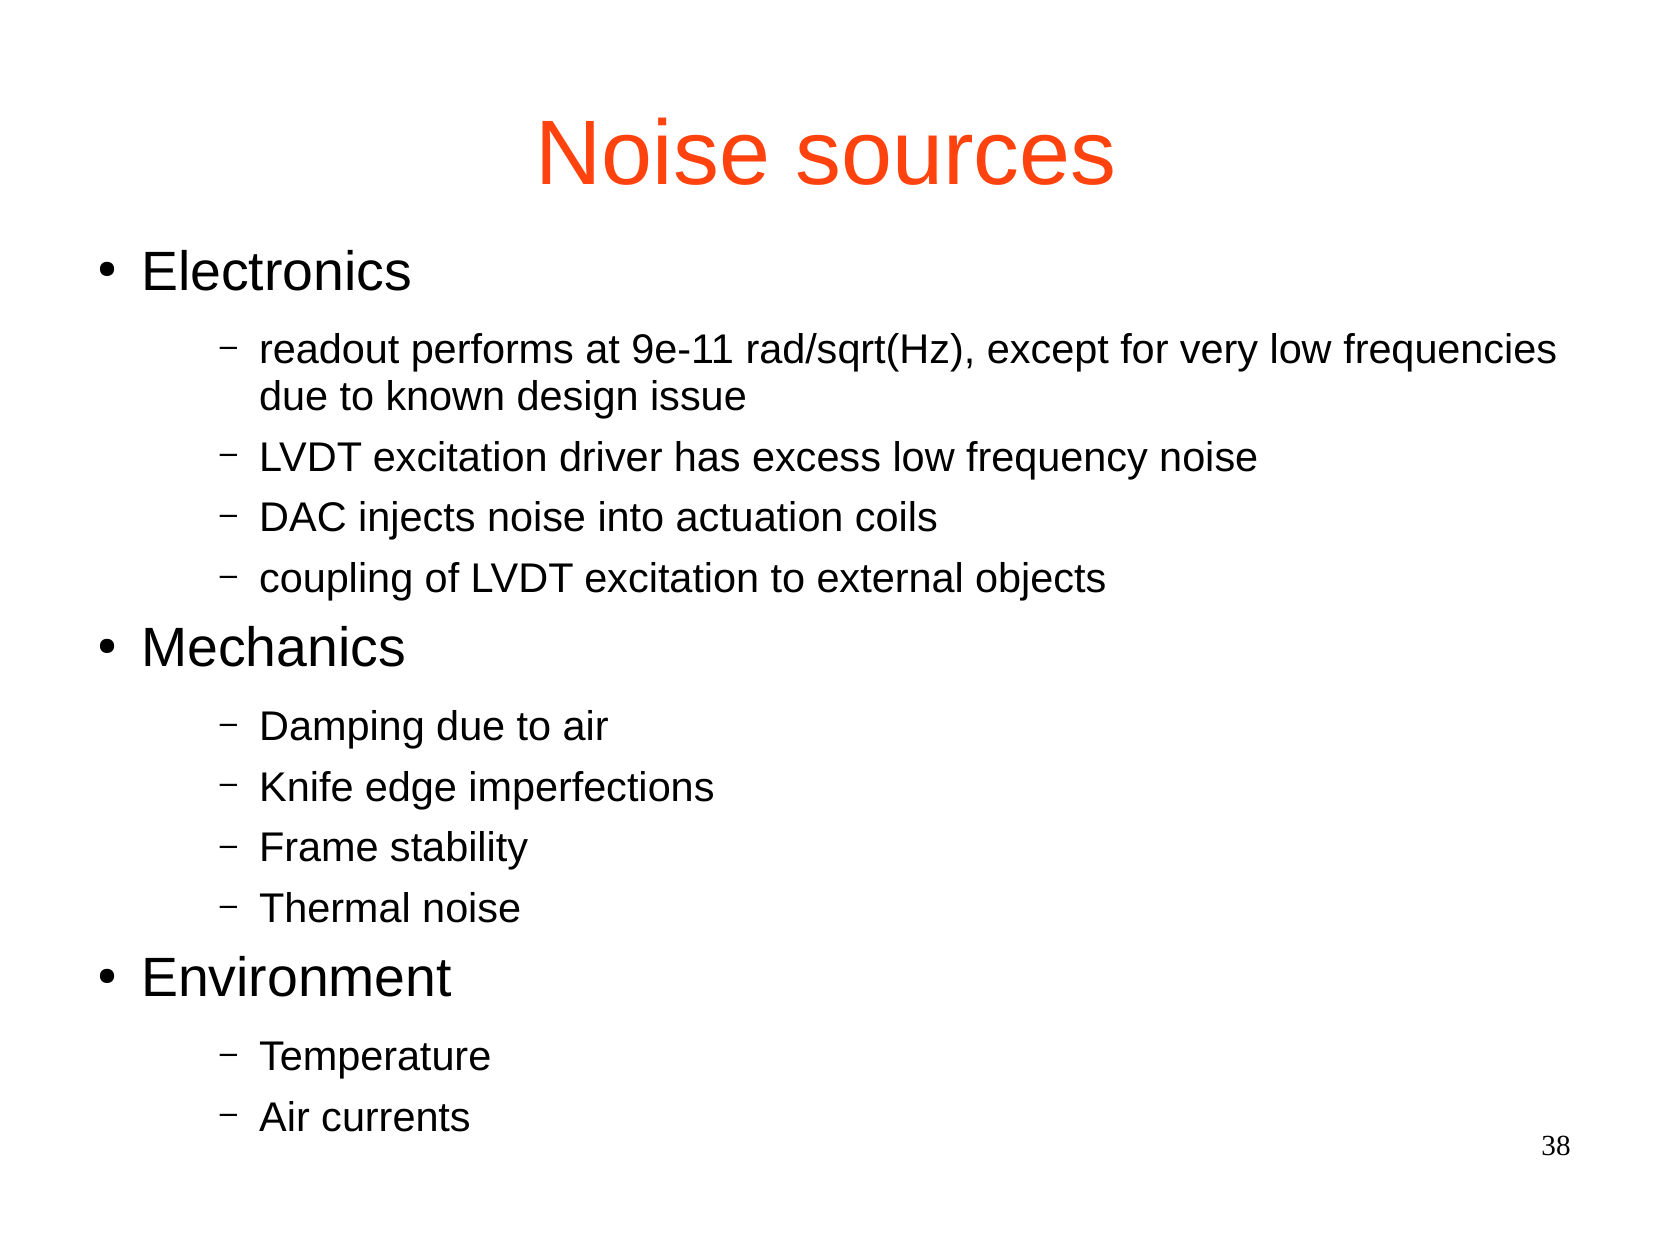

# Noise sources
Electronics
readout performs at 9e-11 rad/sqrt(Hz), except for very low frequencies due to known design issue
LVDT excitation driver has excess low frequency noise
DAC injects noise into actuation coils
coupling of LVDT excitation to external objects
Mechanics
Damping due to air
Knife edge imperfections
Frame stability
Thermal noise
Environment
Temperature
Air currents
38